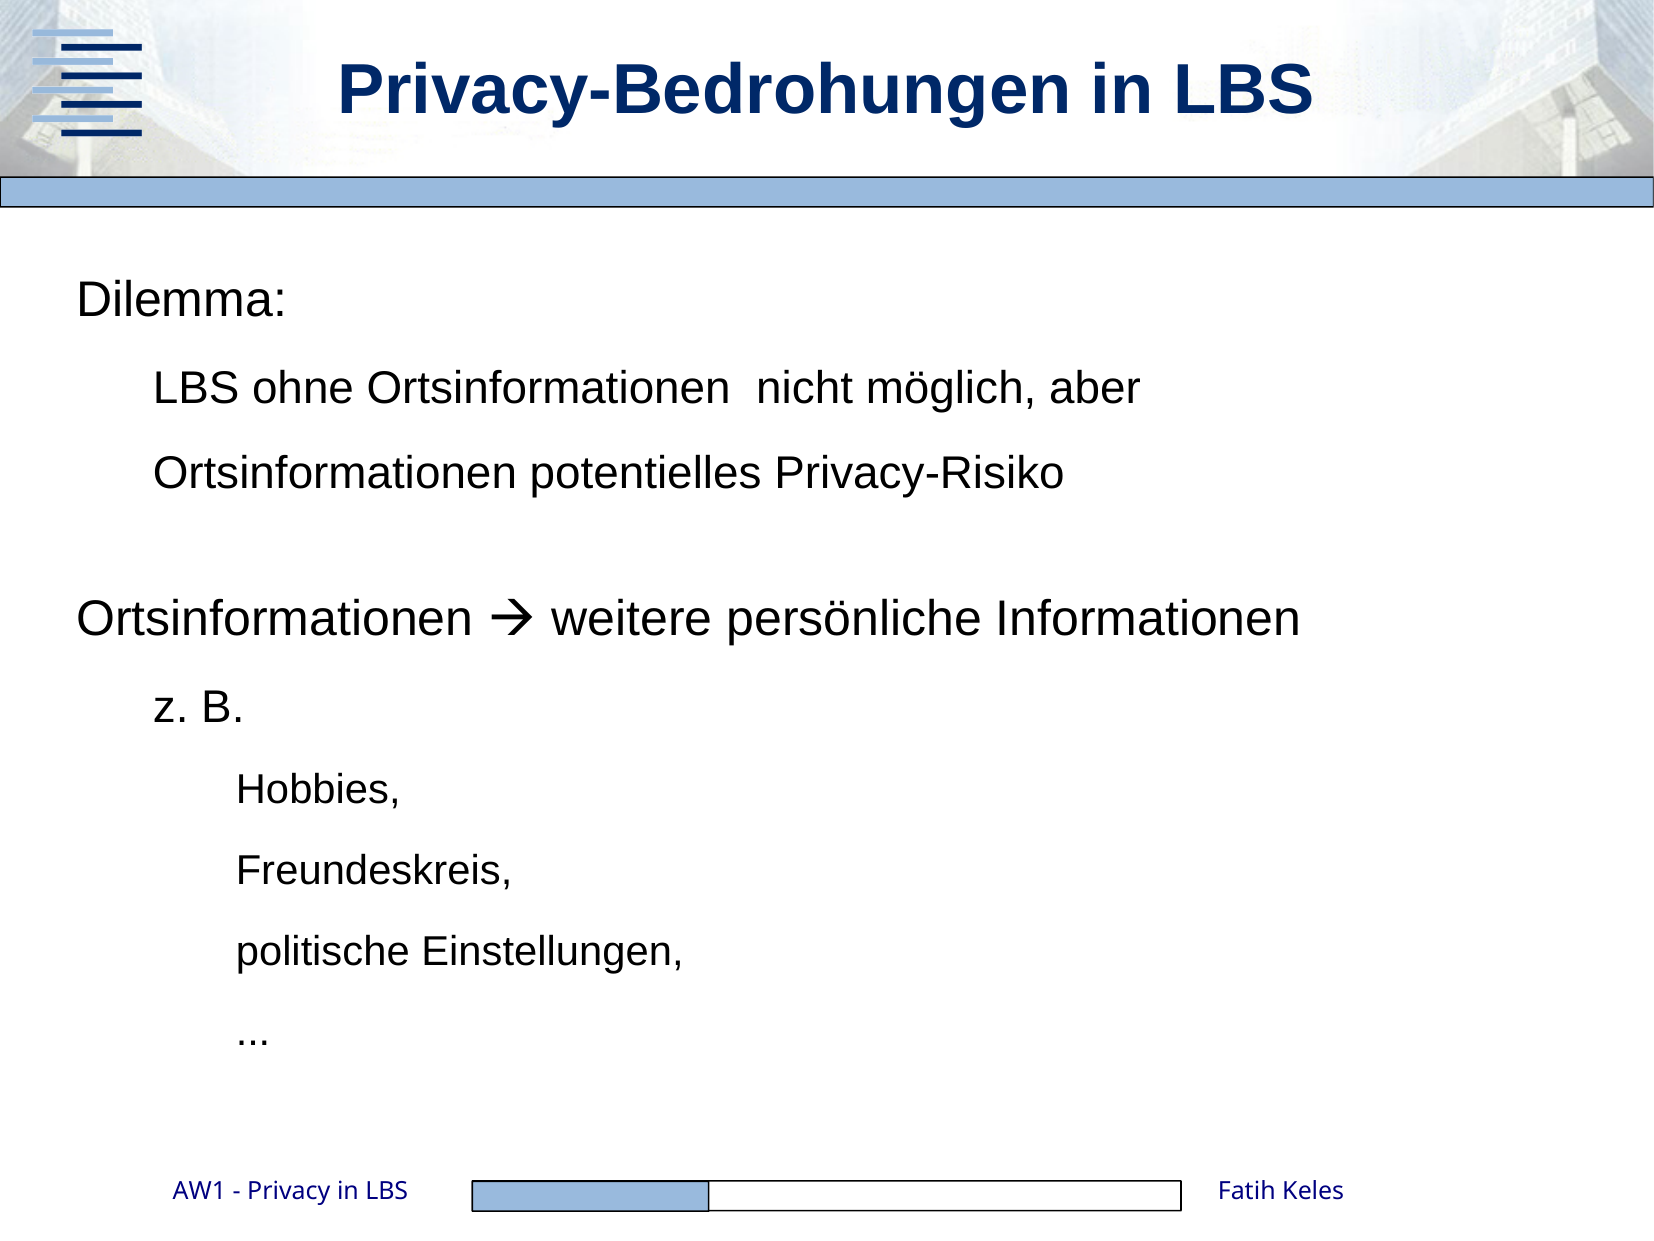

# Privacy-Bedrohungen in LBS
Dilemma:
LBS ohne Ortsinformationen nicht möglich, aber
Ortsinformationen potentielles Privacy-Risiko
Ortsinformationen  weitere persönliche Informationen
z. B.
Hobbies,
Freundeskreis,
politische Einstellungen,
...